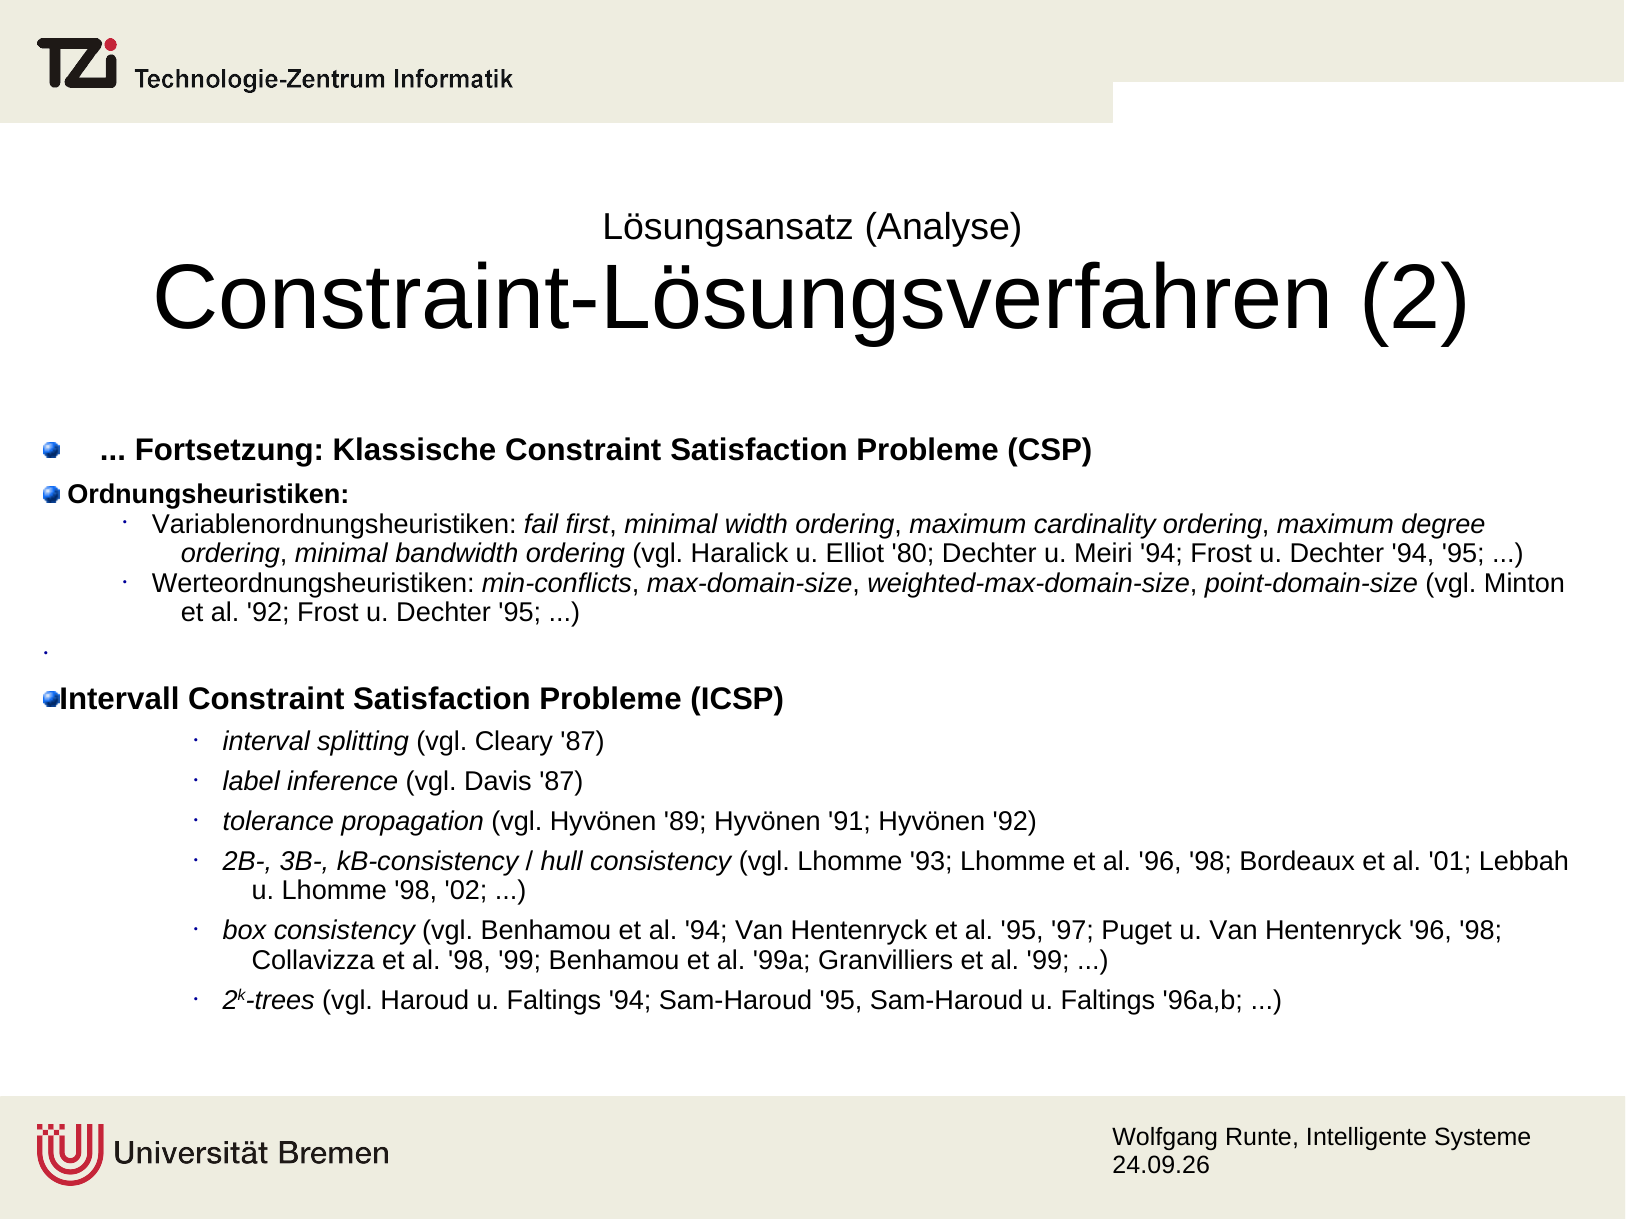

# Lösungsansatz (Analyse) Constraint-Lösungsverfahren (2)
... Fortsetzung: Klassische Constraint Satisfaction Probleme (CSP)
Ordnungsheuristiken:
Variablenordnungsheuristiken: fail first, minimal width ordering, maximum cardinality ordering, maximum degree ordering, minimal bandwidth ordering (vgl. Haralick u. Elliot '80; Dechter u. Meiri '94; Frost u. Dechter '94, '95; ...)
Werteordnungsheuristiken: min-conflicts, max-domain-size, weighted-max-domain-size, point-domain-size (vgl. Minton et al. '92; Frost u. Dechter '95; ...)
Intervall Constraint Satisfaction Probleme (ICSP)
interval splitting (vgl. Cleary '87)
label inference (vgl. Davis '87)
tolerance propagation (vgl. Hyvönen '89; Hyvönen '91; Hyvönen '92)
2B-, 3B-, kB-consistency / hull consistency (vgl. Lhomme '93; Lhomme et al. '96, '98; Bordeaux et al. '01; Lebbah u. Lhomme '98, '02; ...)
box consistency (vgl. Benhamou et al. '94; Van Hentenryck et al. '95, '97; Puget u. Van Hentenryck '96, '98; Collavizza et al. '98, '99; Benhamou et al. '99a; Granvilliers et al. '99; ...)
2k-trees (vgl. Haroud u. Faltings '94; Sam-Haroud '95, Sam-Haroud u. Faltings '96a,b; ...)